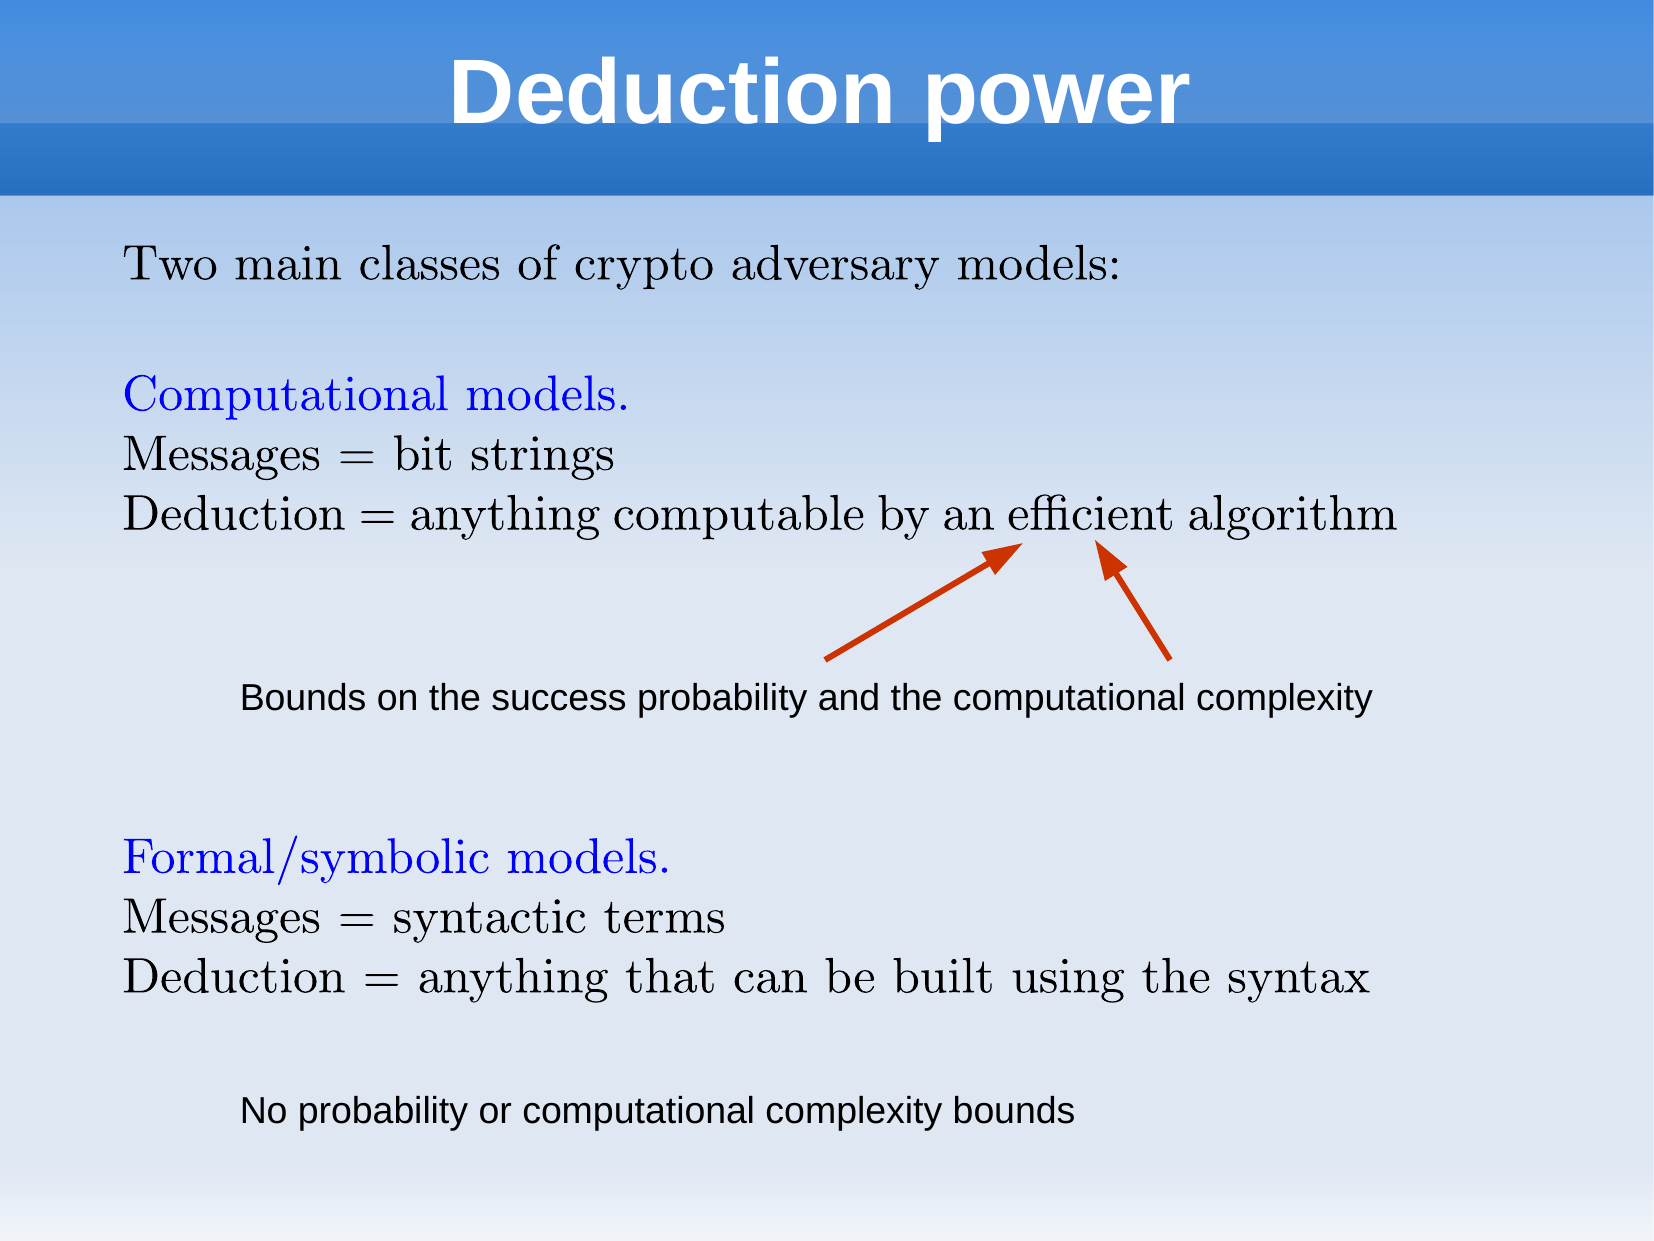

# Deduction power
Bounds on the success probability and the computational complexity
No probability or computational complexity bounds